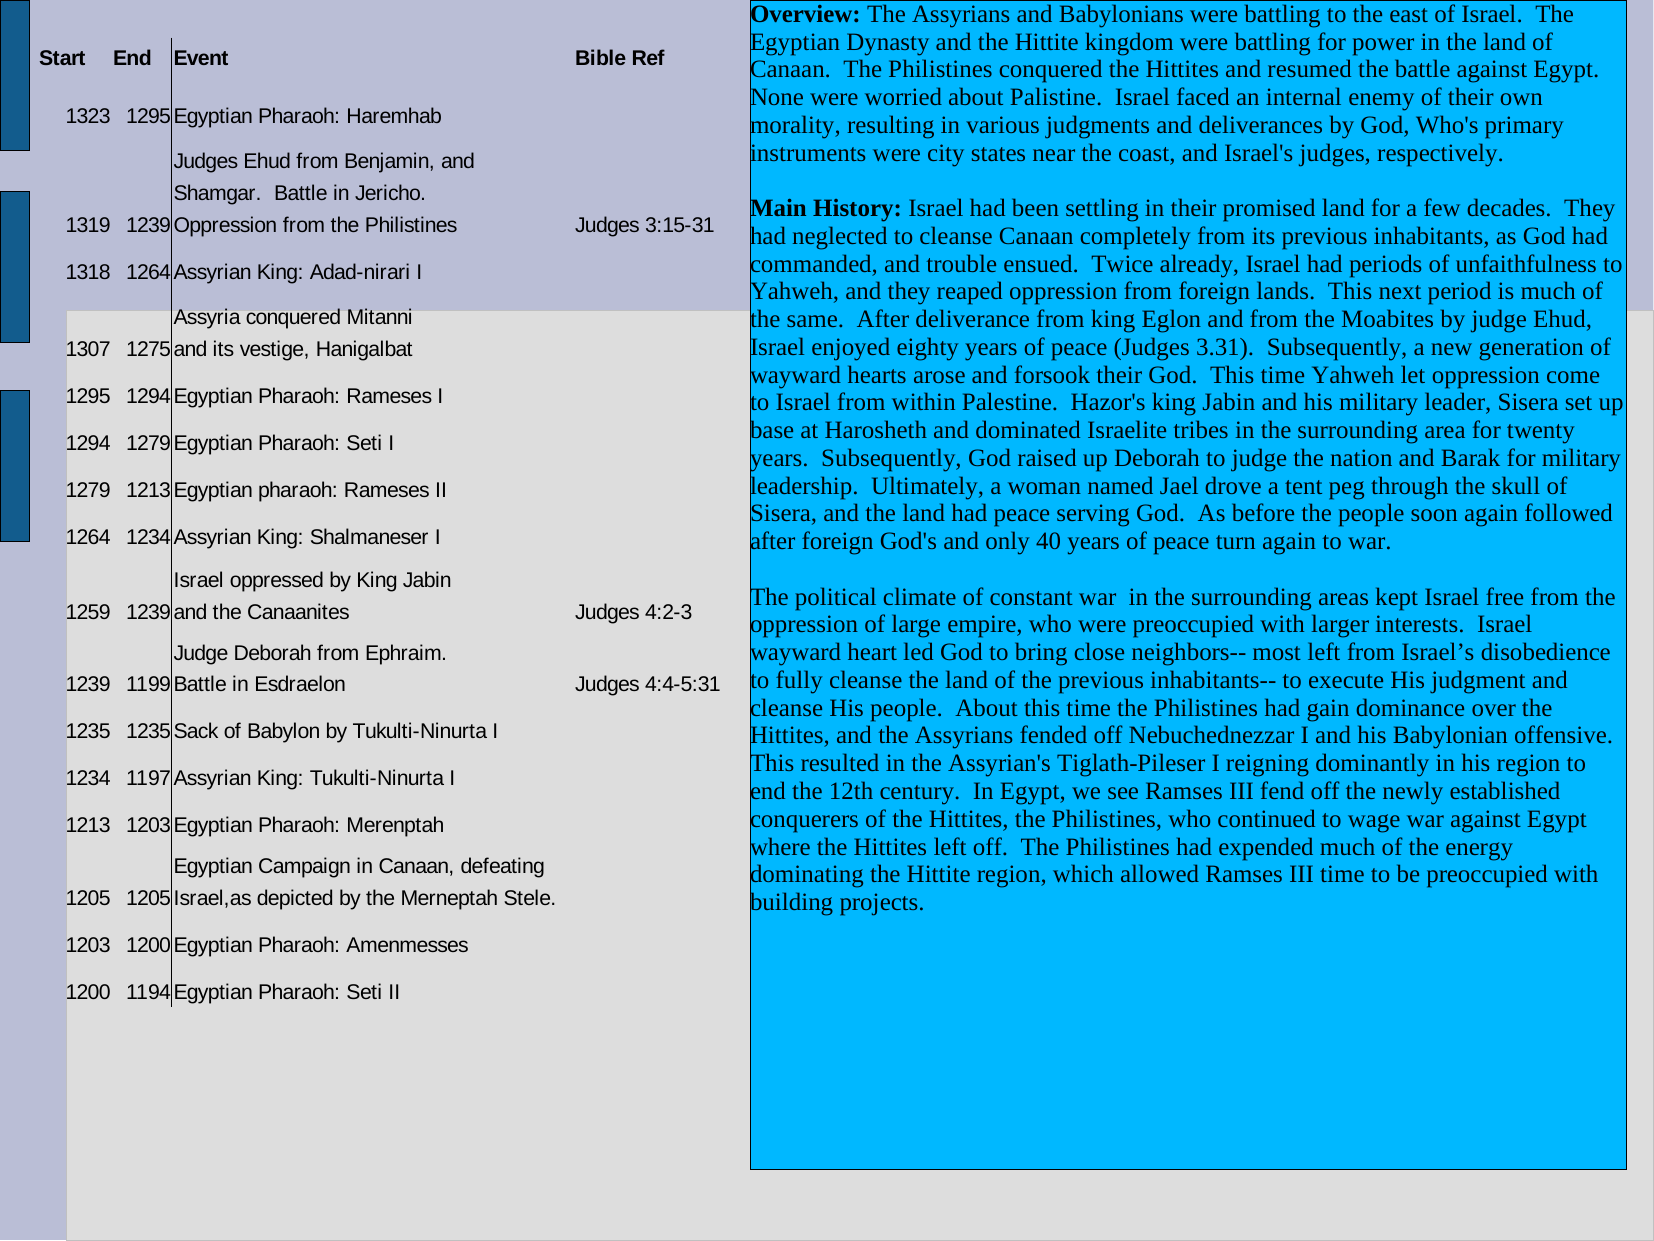

Overview: The Assyrians and Babylonians were battling to the east of Israel. The Egyptian Dynasty and the Hittite kingdom were battling for power in the land of Canaan. The Philistines conquered the Hittites and resumed the battle against Egypt. None were worried about Palistine. Israel faced an internal enemy of their own morality, resulting in various judgments and deliverances by God, Who's primary instruments were city states near the coast, and Israel's judges, respectively.
Main History: Israel had been settling in their promised land for a few decades. They had neglected to cleanse Canaan completely from its previous inhabitants, as God had commanded, and trouble ensued. Twice already, Israel had periods of unfaithfulness to Yahweh, and they reaped oppression from foreign lands. This next period is much of the same. After deliverance from king Eglon and from the Moabites by judge Ehud, Israel enjoyed eighty years of peace (Judges 3.31). Subsequently, a new generation of wayward hearts arose and forsook their God. This time Yahweh let oppression come to Israel from within Palestine. Hazor's king Jabin and his military leader, Sisera set up base at Harosheth and dominated Israelite tribes in the surrounding area for twenty years. Subsequently, God raised up Deborah to judge the nation and Barak for military leadership. Ultimately, a woman named Jael drove a tent peg through the skull of Sisera, and the land had peace serving God. As before the people soon again followed after foreign God's and only 40 years of peace turn again to war.
The political climate of constant war in the surrounding areas kept Israel free from the oppression of large empire, who were preoccupied with larger interests. Israel wayward heart led God to bring close neighbors-- most left from Israel’s disobedience to fully cleanse the land of the previous inhabitants-- to execute His judgment and cleanse His people. About this time the Philistines had gain dominance over the Hittites, and the Assyrians fended off Nebuchednezzar I and his Babylonian offensive. This resulted in the Assyrian's Tiglath-Pileser I reigning dominantly in his region to end the 12th century. In Egypt, we see Ramses III fend off the newly established conquerers of the Hittites, the Philistines, who continued to wage war against Egypt where the Hittites left off. The Philistines had expended much of the energy dominating the Hittite region, which allowed Ramses III time to be preoccupied with building projects.